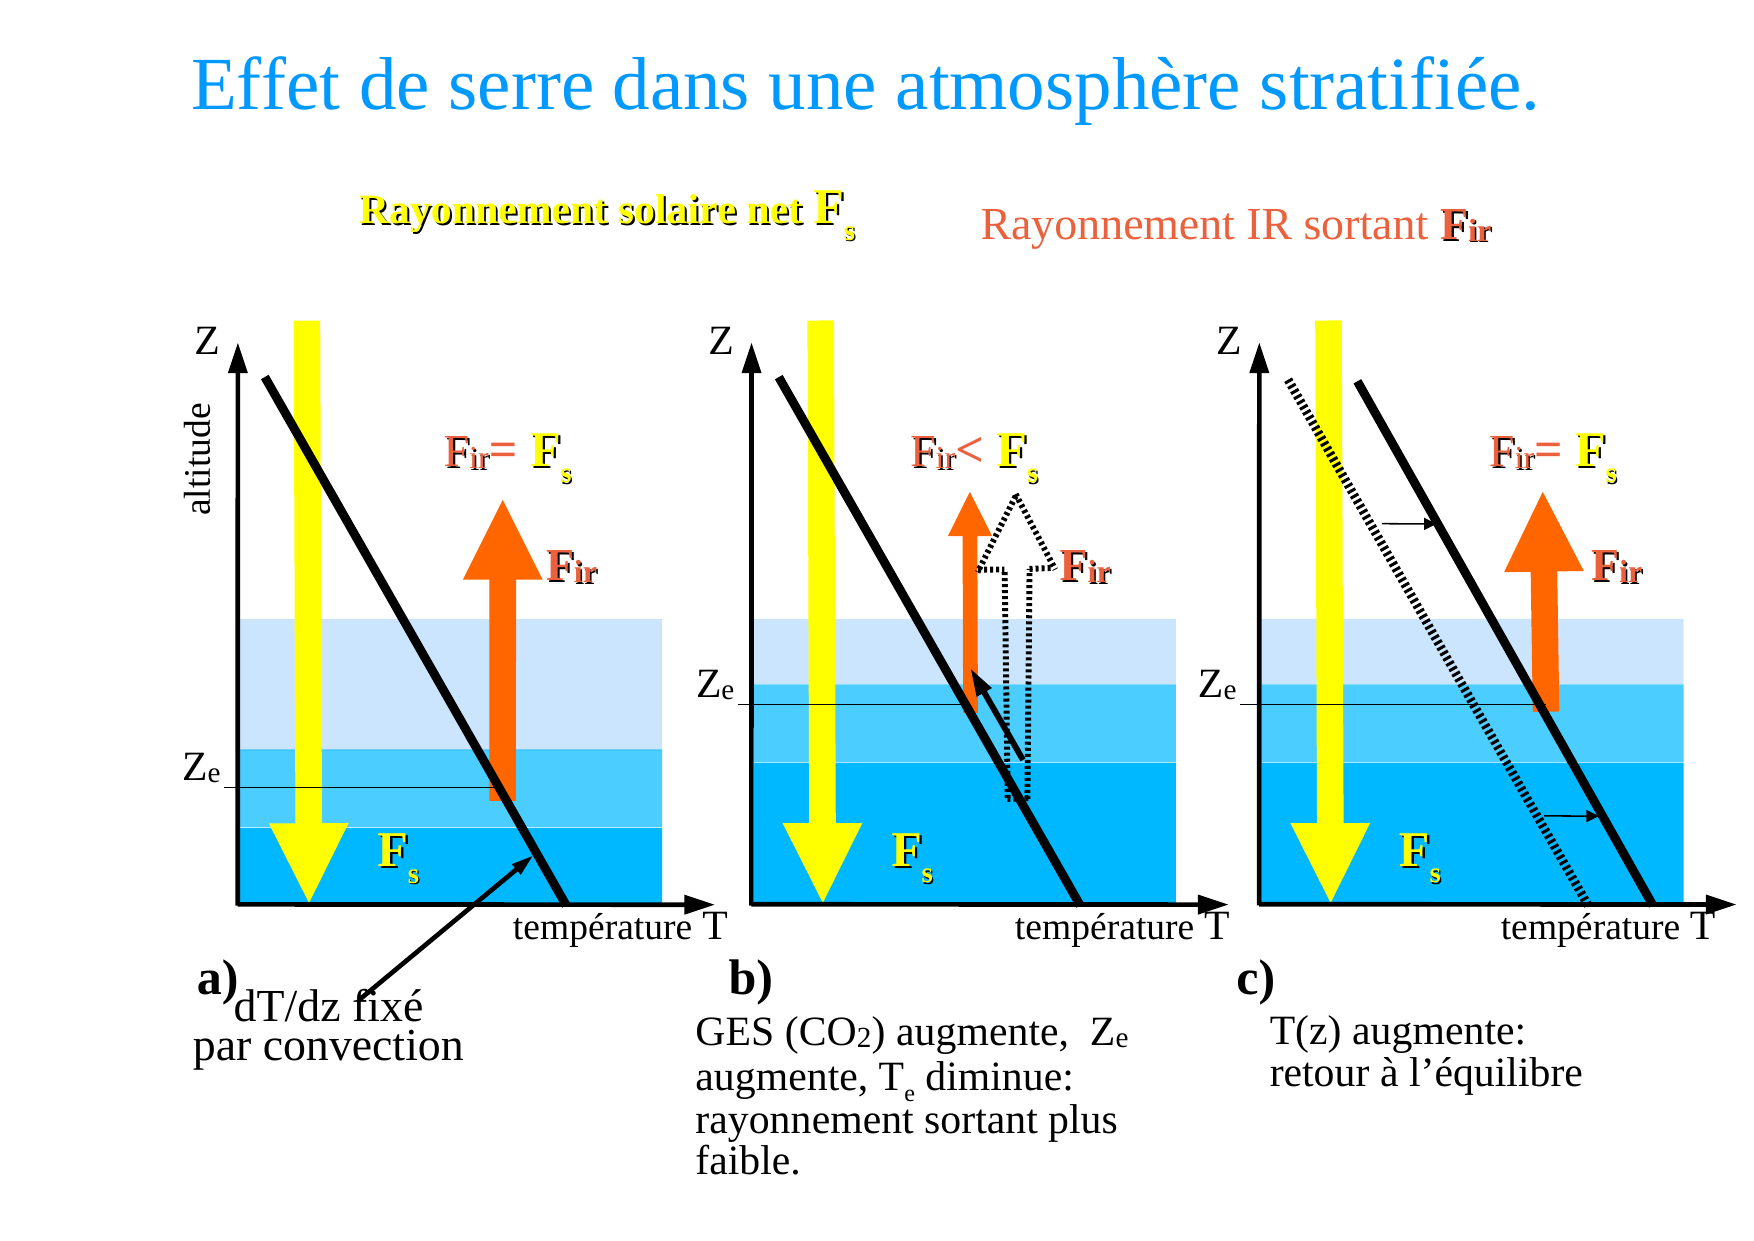

Effet de serre dans une atmosphère stratifiée.
Rayonnement solaire net Fs
Rayonnement IR sortant Fir
Z
Z
Z
Fir= Fs
Fir< Fs
Fir= Fs
altitude
Fir
Fir
Fir
Ze
Ze
Ze
Fs
Fs
Fs
a)
b)
c)
température T
température T
température T
dT/dz fixé
par convection
GES (CO2) augmente, Ze augmente, Te diminue:
rayonnement sortant plus faible.
T(z) augmente:
retour à l’équilibre